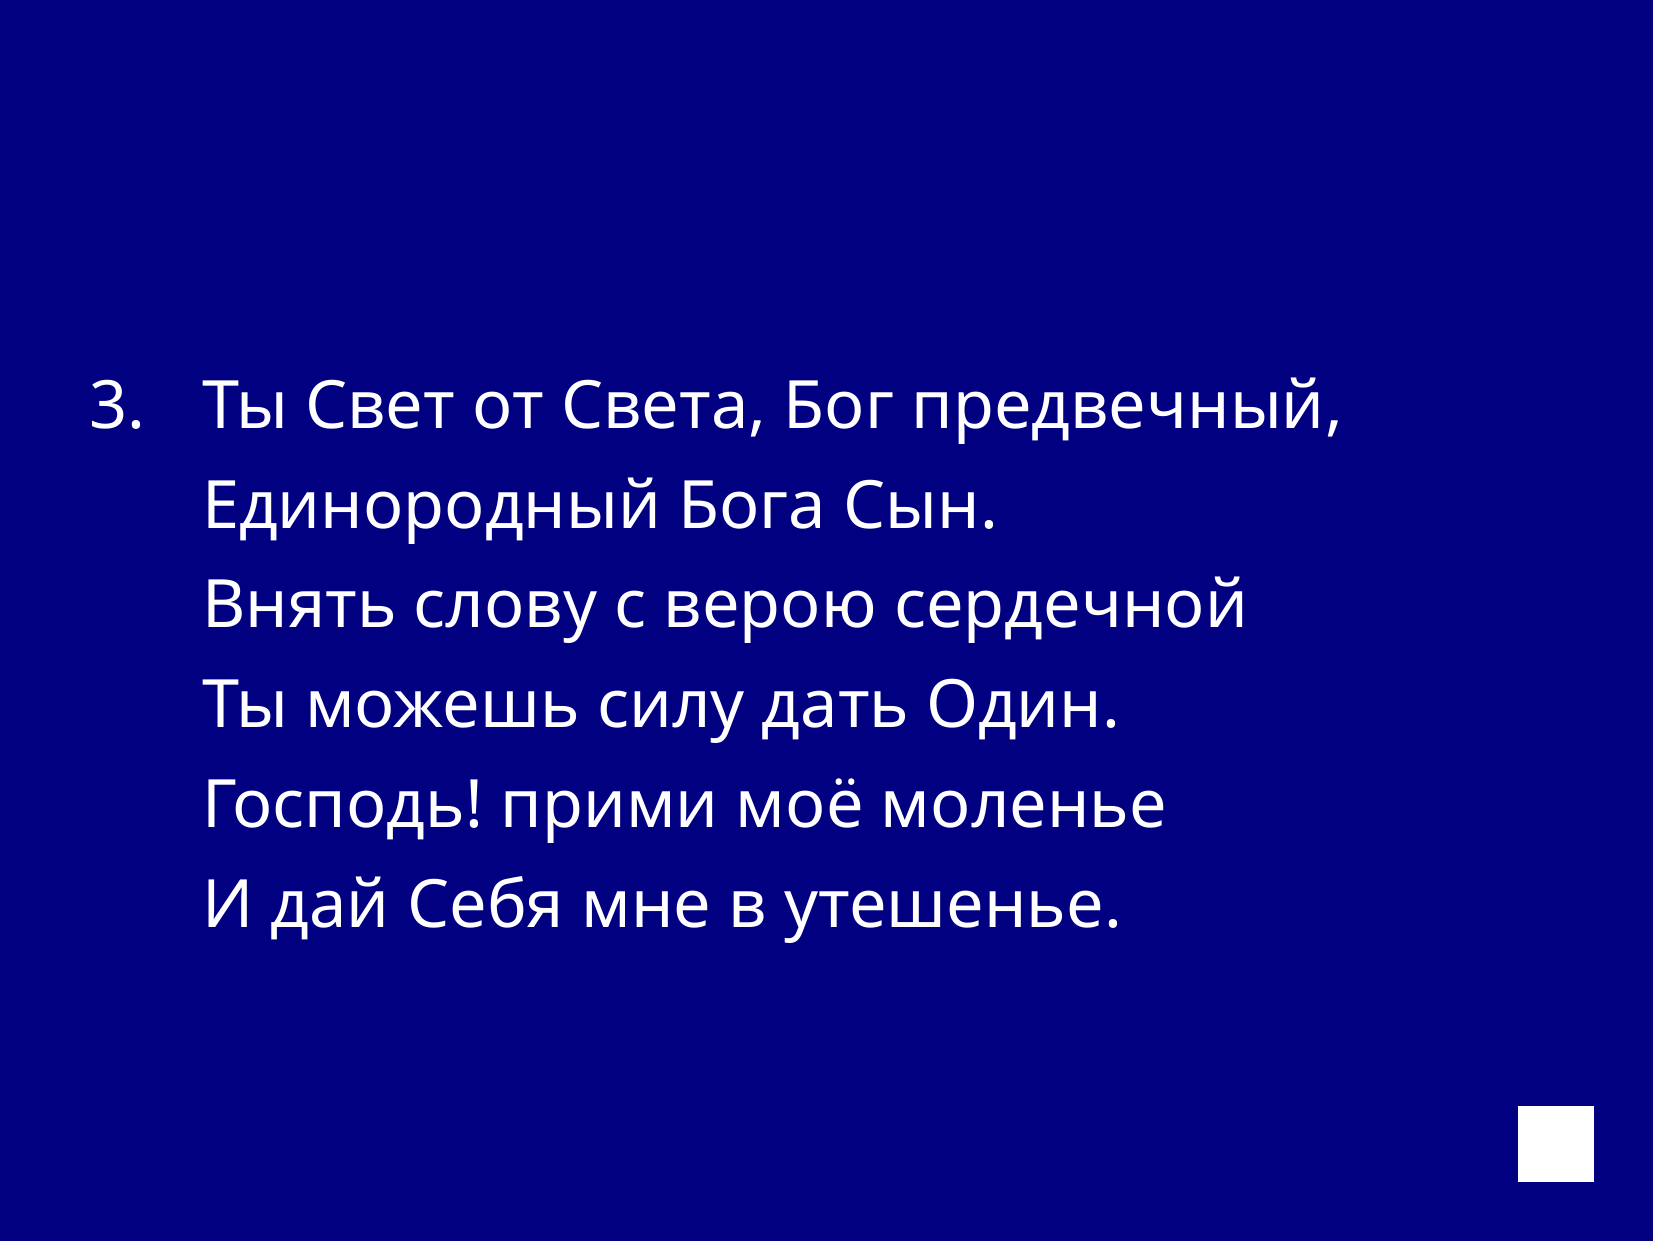

3.	Ты Свет от Света, Бог предвечный,
	Единородный Бога Сын.
	Внять слову с верою сердечной
	Ты можешь силу дать Один.
	Господь! прими моё моленье
	И дай Себя мне в утешенье.